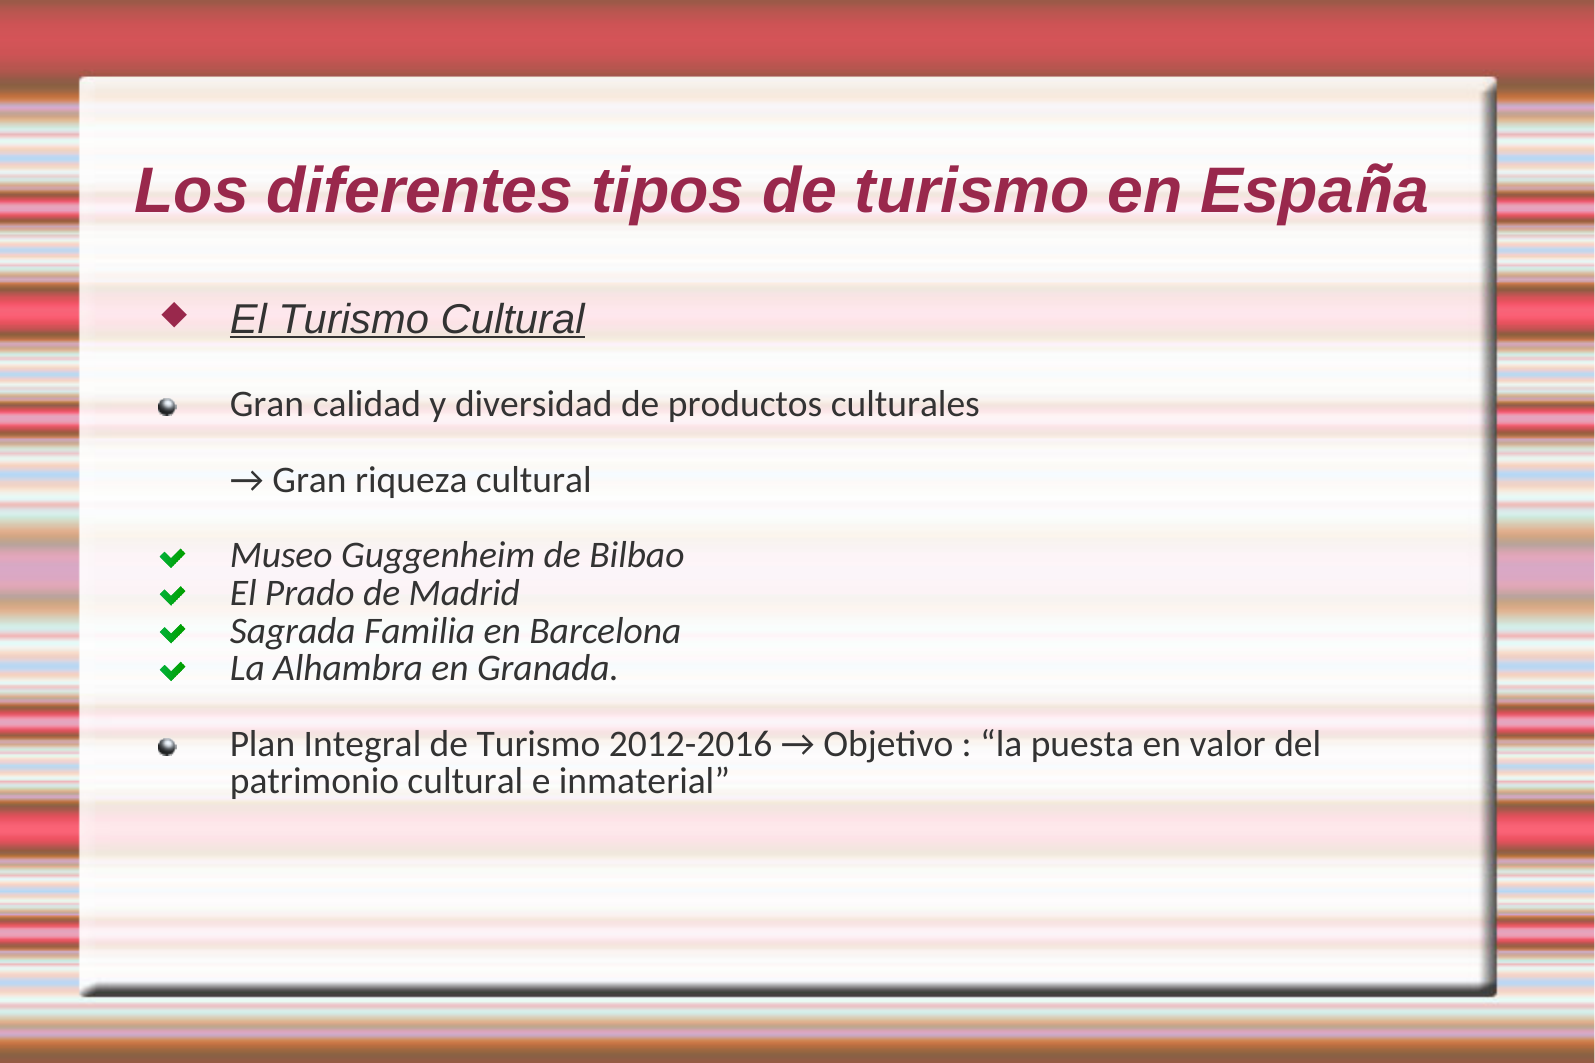

# Los diferentes tipos de turismo en España
El Turismo Cultural
Gran calidad y diversidad de productos culturales
→ Gran riqueza cultural
Museo Guggenheim de Bilbao
El Prado de Madrid
Sagrada Familia en Barcelona
La Alhambra en Granada.
Plan Integral de Turismo 2012-2016 → Objetivo : “la puesta en valor del patrimonio cultural e inmaterial”